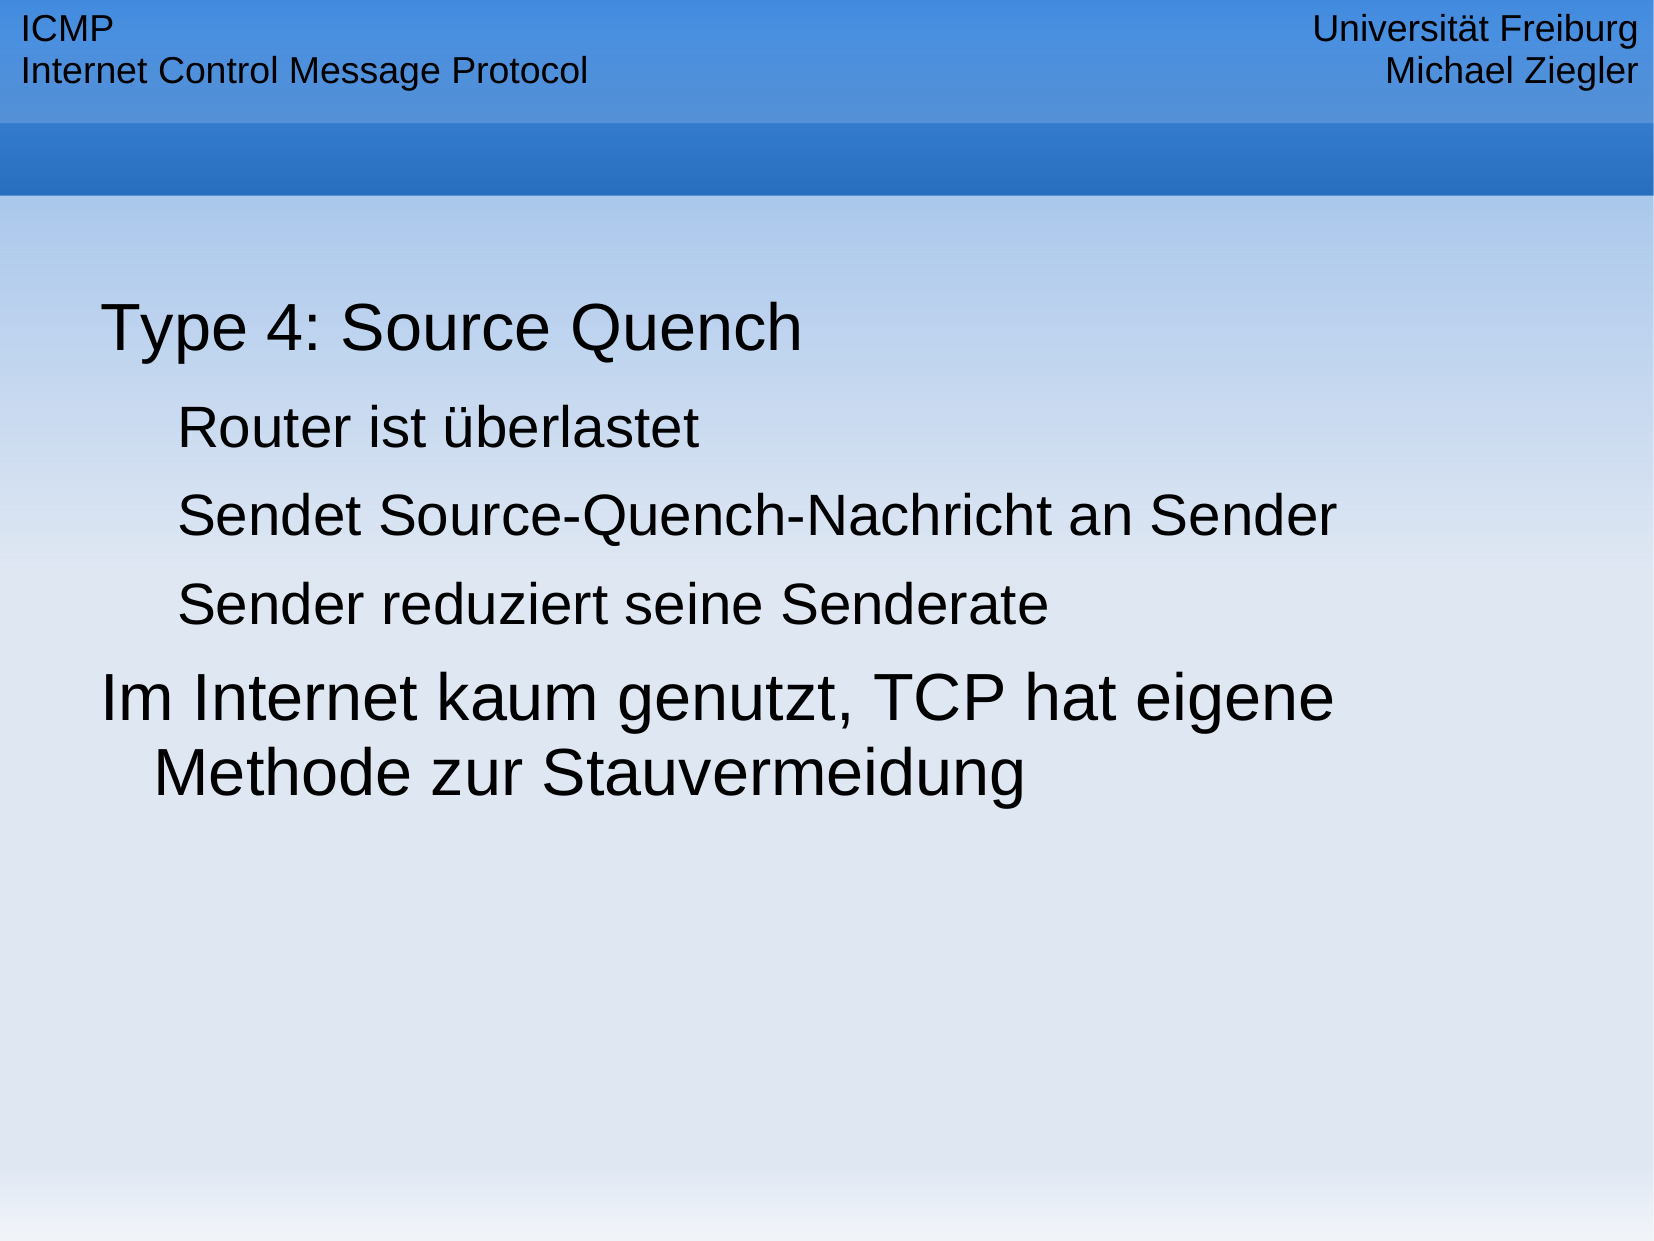

ICMP
Internet Control Message Protocol
Universität Freiburg
Michael Ziegler
# Type 4: Source Quench
Router ist überlastet
Sendet Source-Quench-Nachricht an Sender
Sender reduziert seine Senderate
Im Internet kaum genutzt, TCP hat eigene Methode zur Stauvermeidung